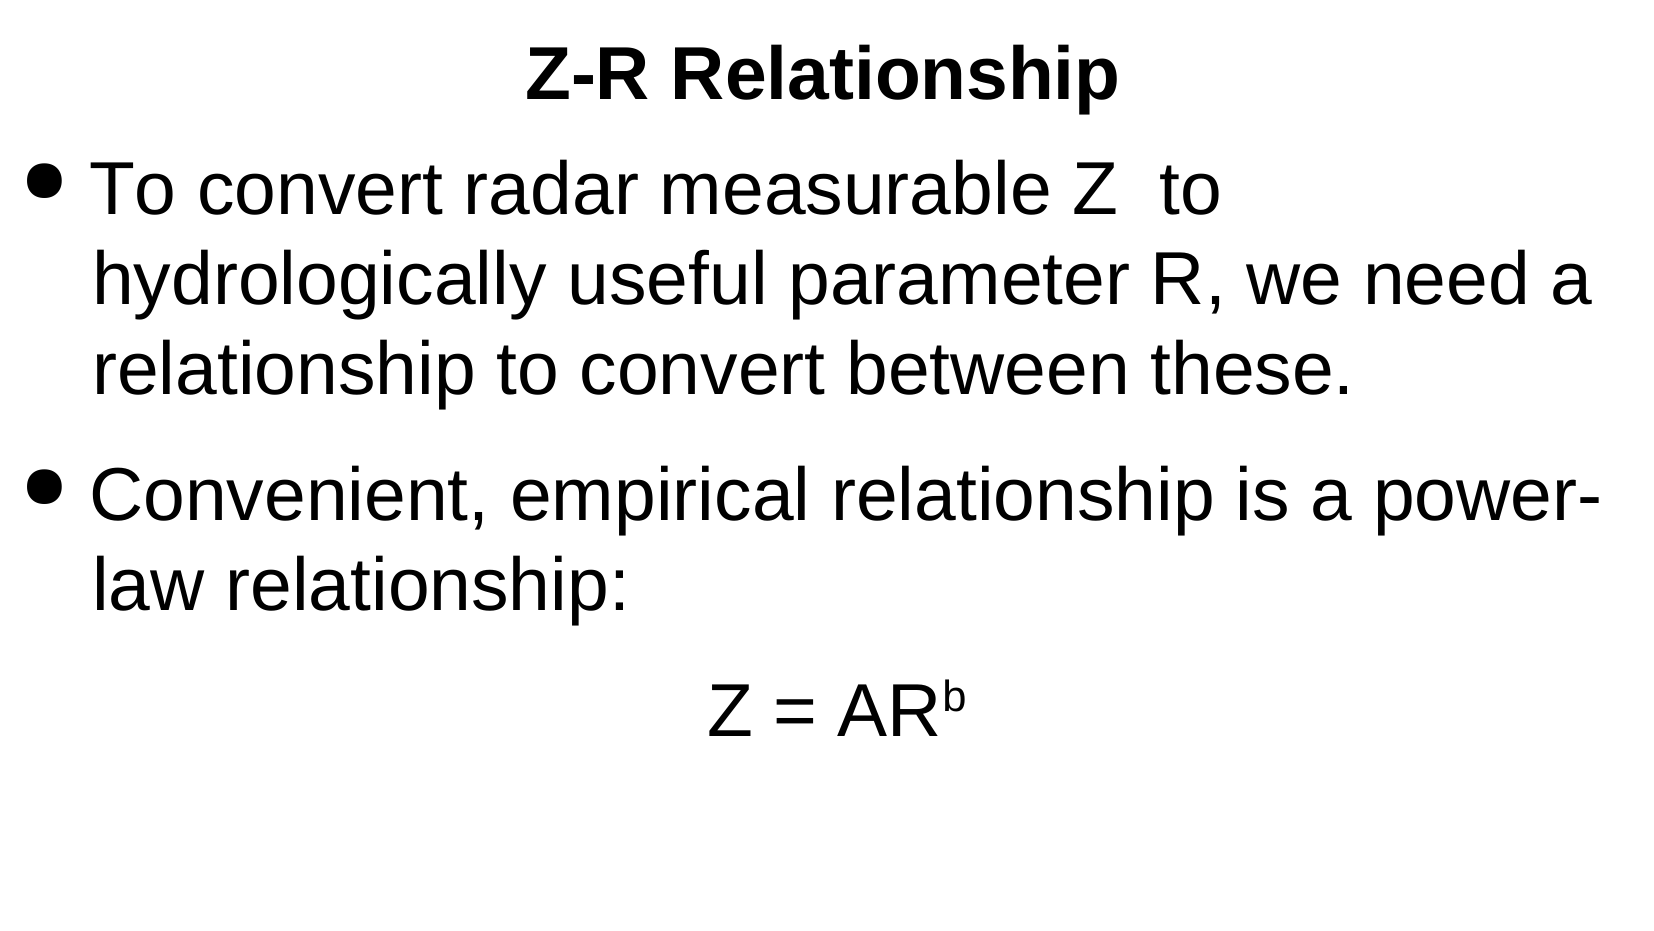

# Z-R Relationship
 To convert radar measurable Z to hydrologically useful parameter R, we need a relationship to convert between these.
 Convenient, empirical relationship is a power-law relationship:
 Z = ARb